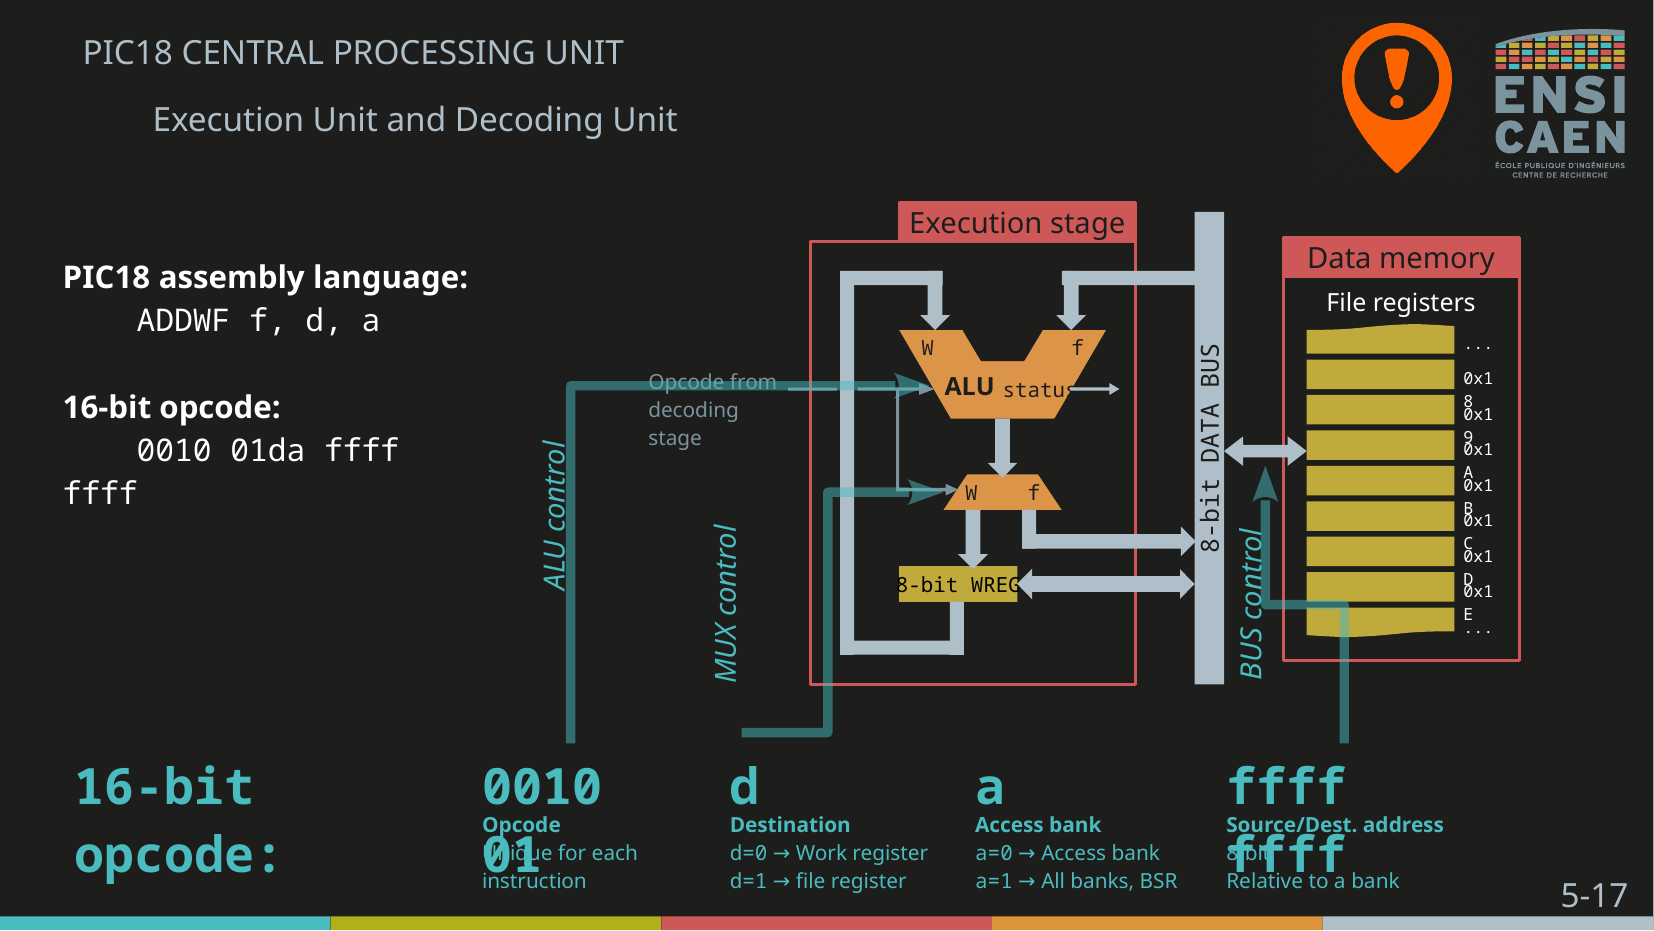

# PIC18 CENTRAL PROCESSING UNIT Execution Unit and Decoding Unit
Execution stage
Data memory
PIC18 assembly language:
	ADDWF f, d, a
16-bit opcode:
	0010 01da ffff ffff
File registers
...
0x18
0x19
0x1A
0x1B
0x1C
0x1D
0x1E
...
W f
Opcode from decoding stage
ALU
status
8-bit DATA BUS
W f
ALU control
8-bit WREG
MUX control
BUS control
16-bit opcode:
0010 01
d
a
ffff ffff
Opcode
Unique for each
instruction
Destination
d=0 → Work register
d=1 → file register
Access bank
a=0 → Access bank
a=1 → All banks, BSR
Source/Dest. address
8-bit,
Relative to a bank